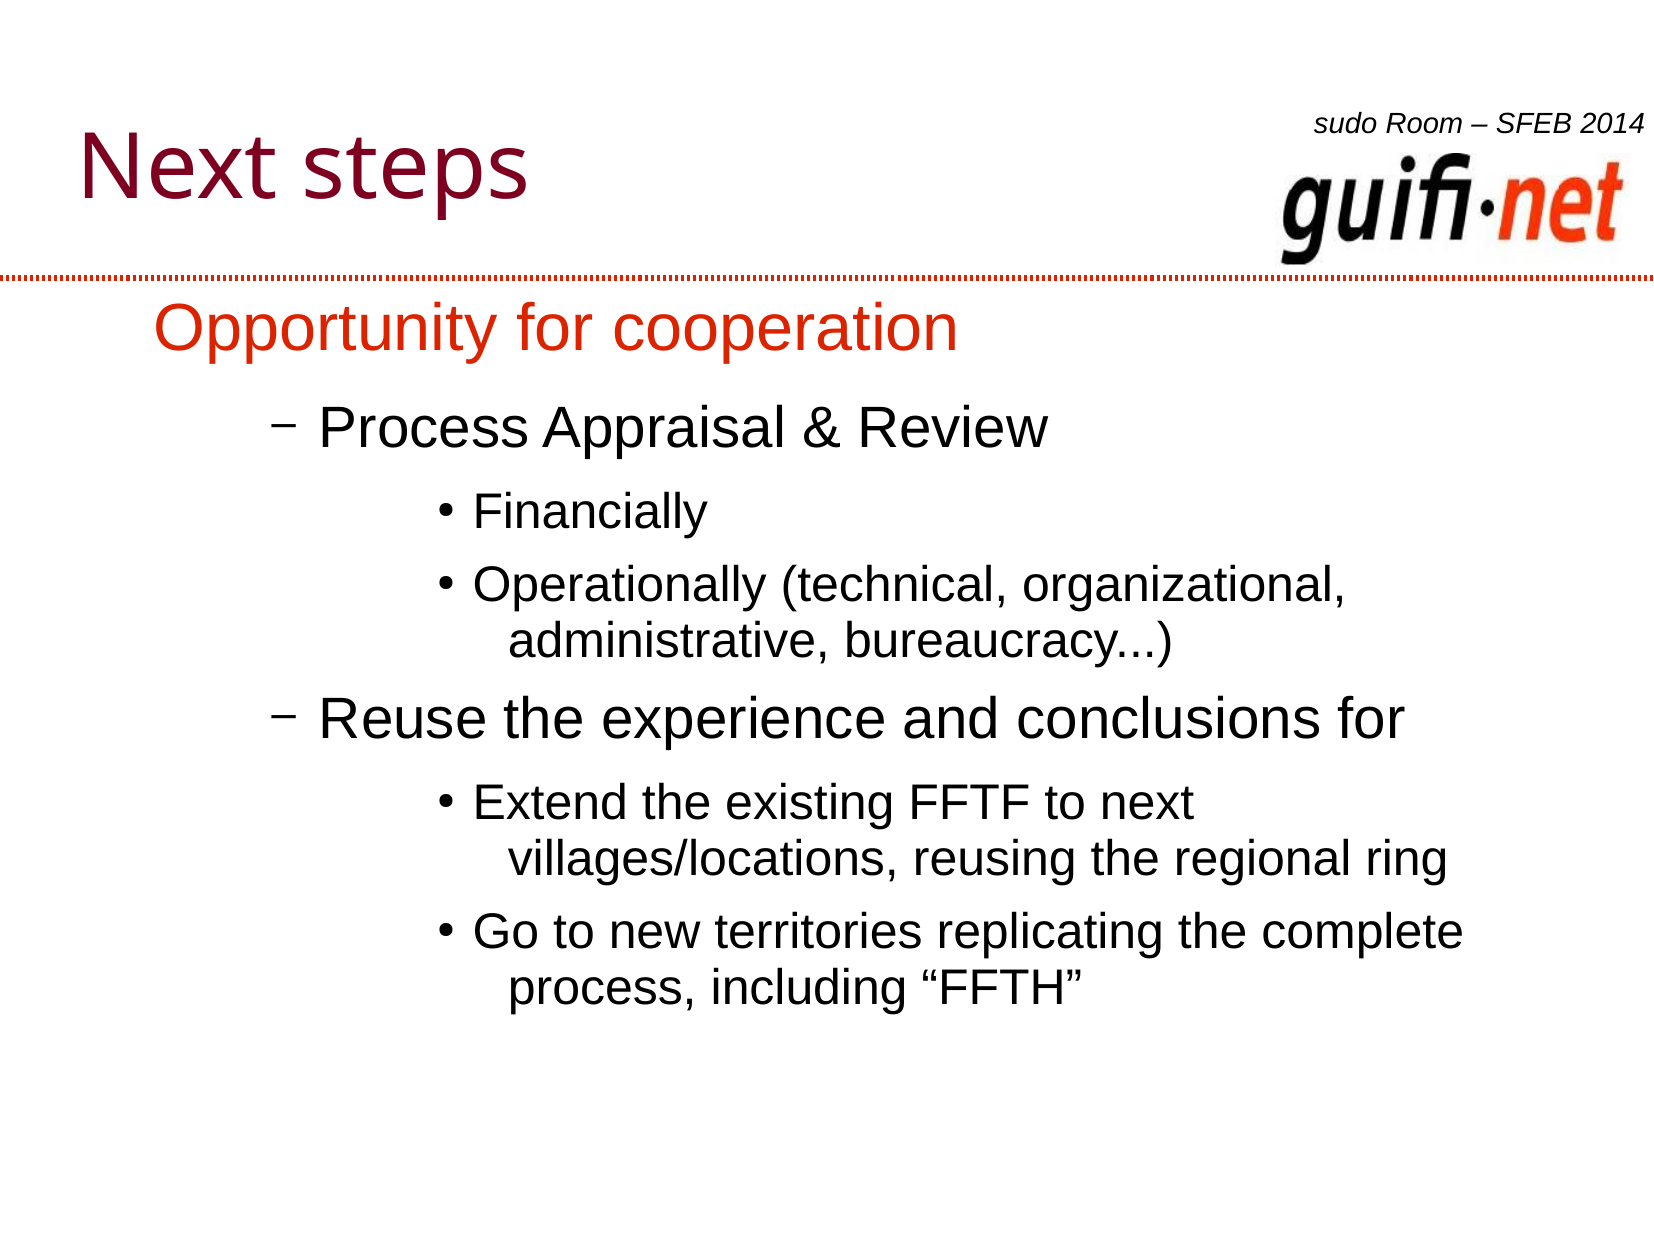

# Next steps
sudo Room – SFEB 2014
Opportunity for cooperation
Process Appraisal & Review
Financially
Operationally (technical, organizational, administrative, bureaucracy...)
Reuse the experience and conclusions for
Extend the existing FFTF to next villages/locations, reusing the regional ring
Go to new territories replicating the complete process, including “FFTH”